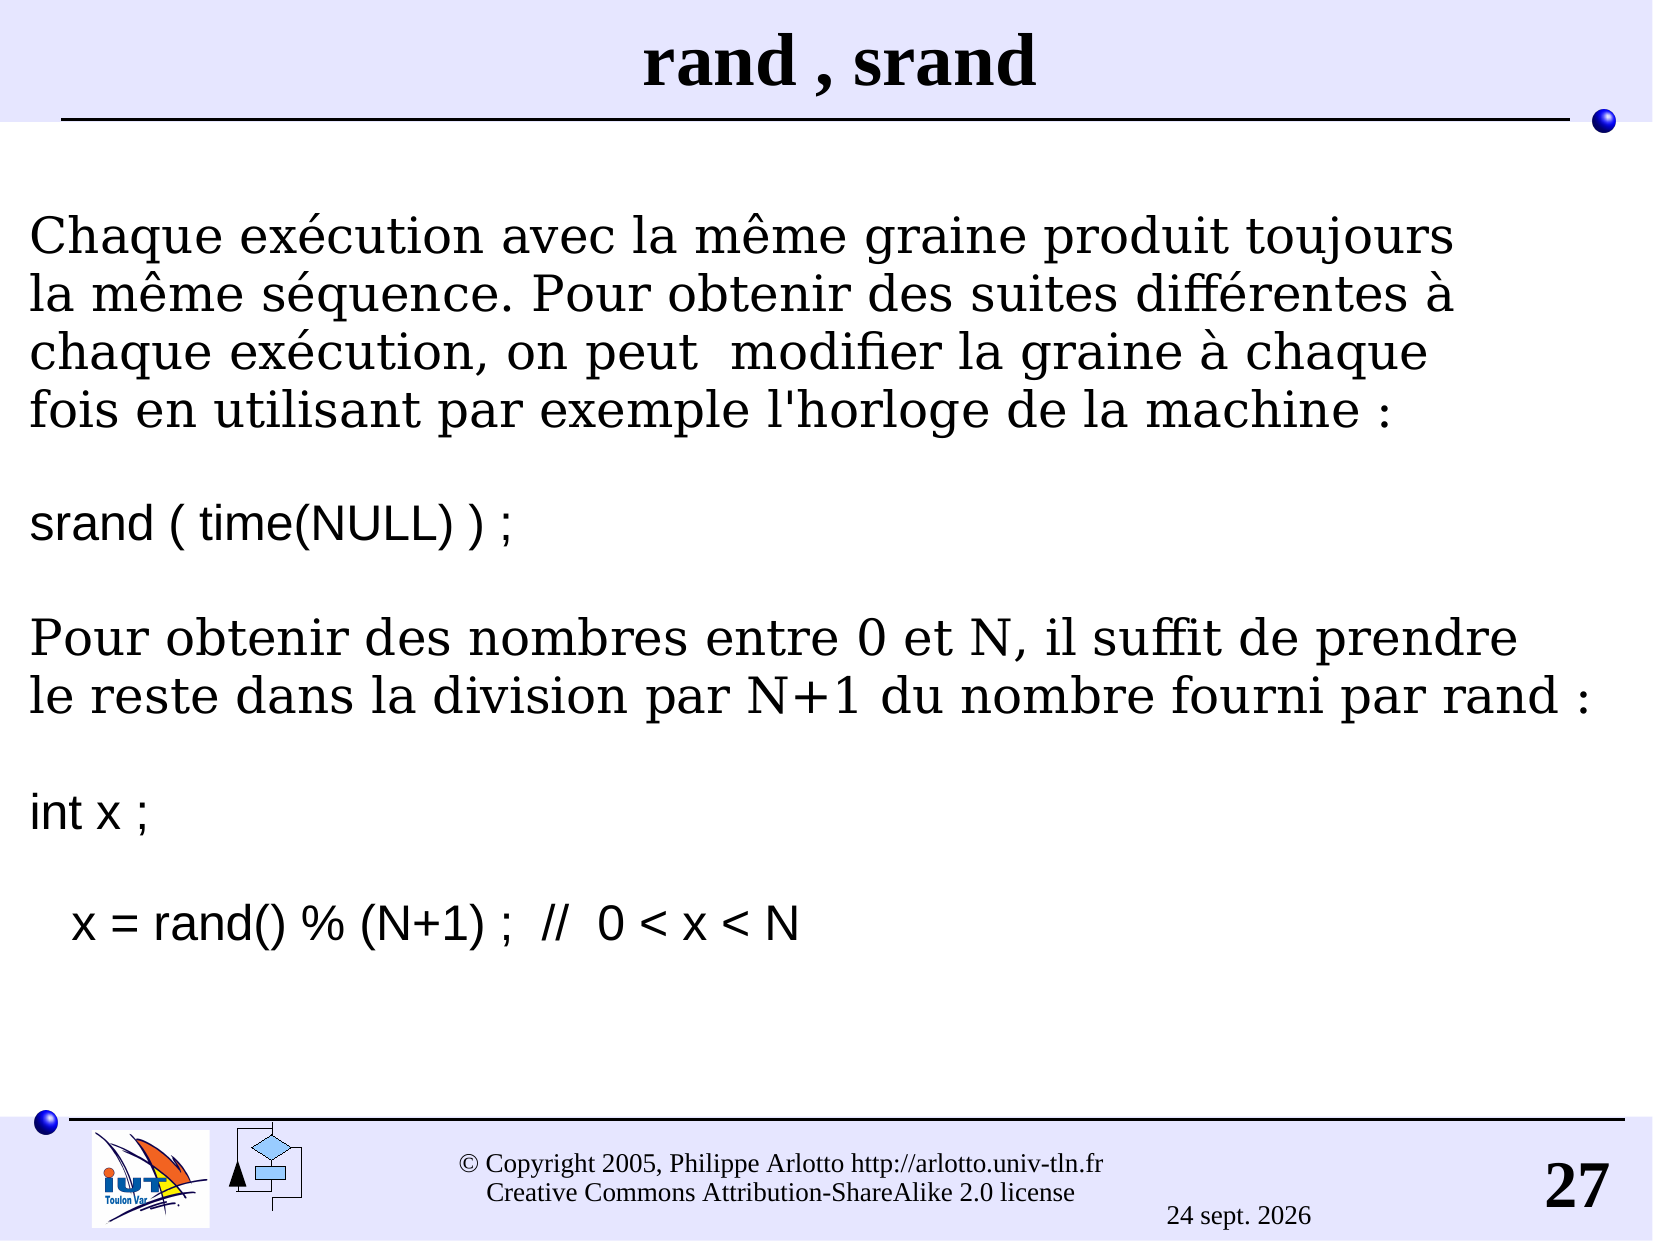

# rand , srand
Chaque exécution avec la même graine produit toujours
la même séquence. Pour obtenir des suites différentes à
chaque exécution, on peut modifier la graine à chaque
fois en utilisant par exemple l'horloge de la machine :
srand ( time(NULL) ) ;
Pour obtenir des nombres entre 0 et N, il suffit de prendre
le reste dans la division par N+1 du nombre fourni par rand :
int x ;
 x = rand() % (N+1) ; // 0 < x < N